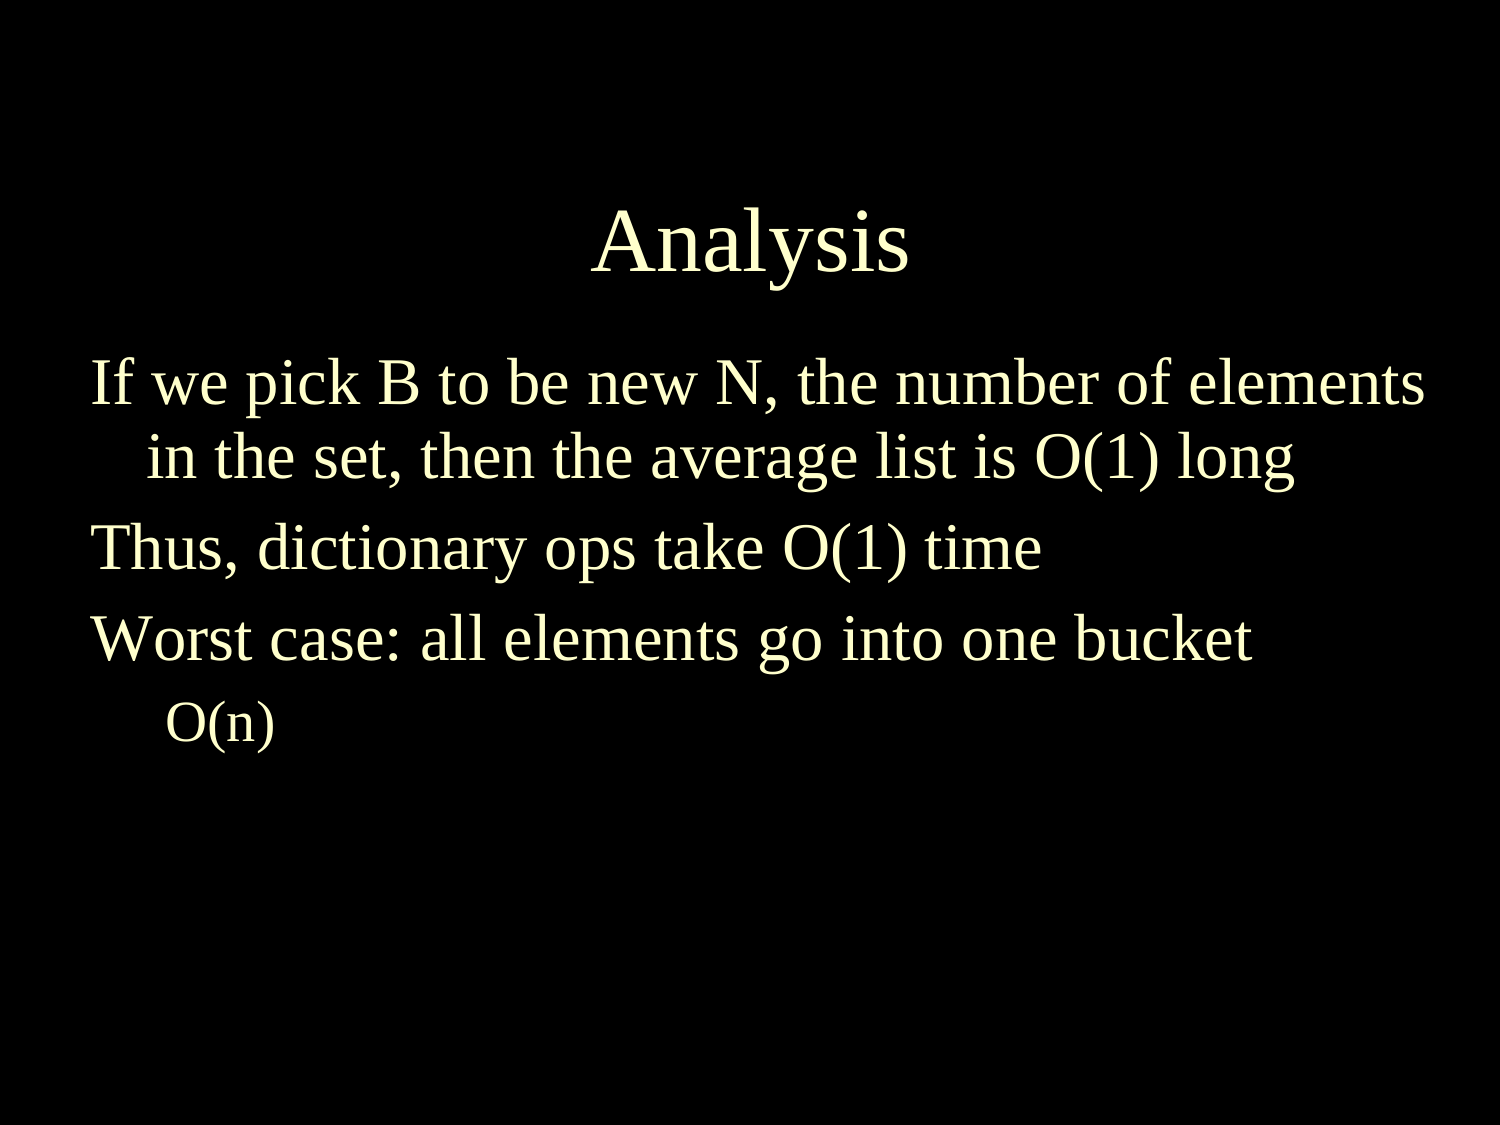

# Analysis
If we pick B to be new N, the number of elements in the set, then the average list is O(1) long
Thus, dictionary ops take O(1) time
Worst case: all elements go into one bucket
O(n)